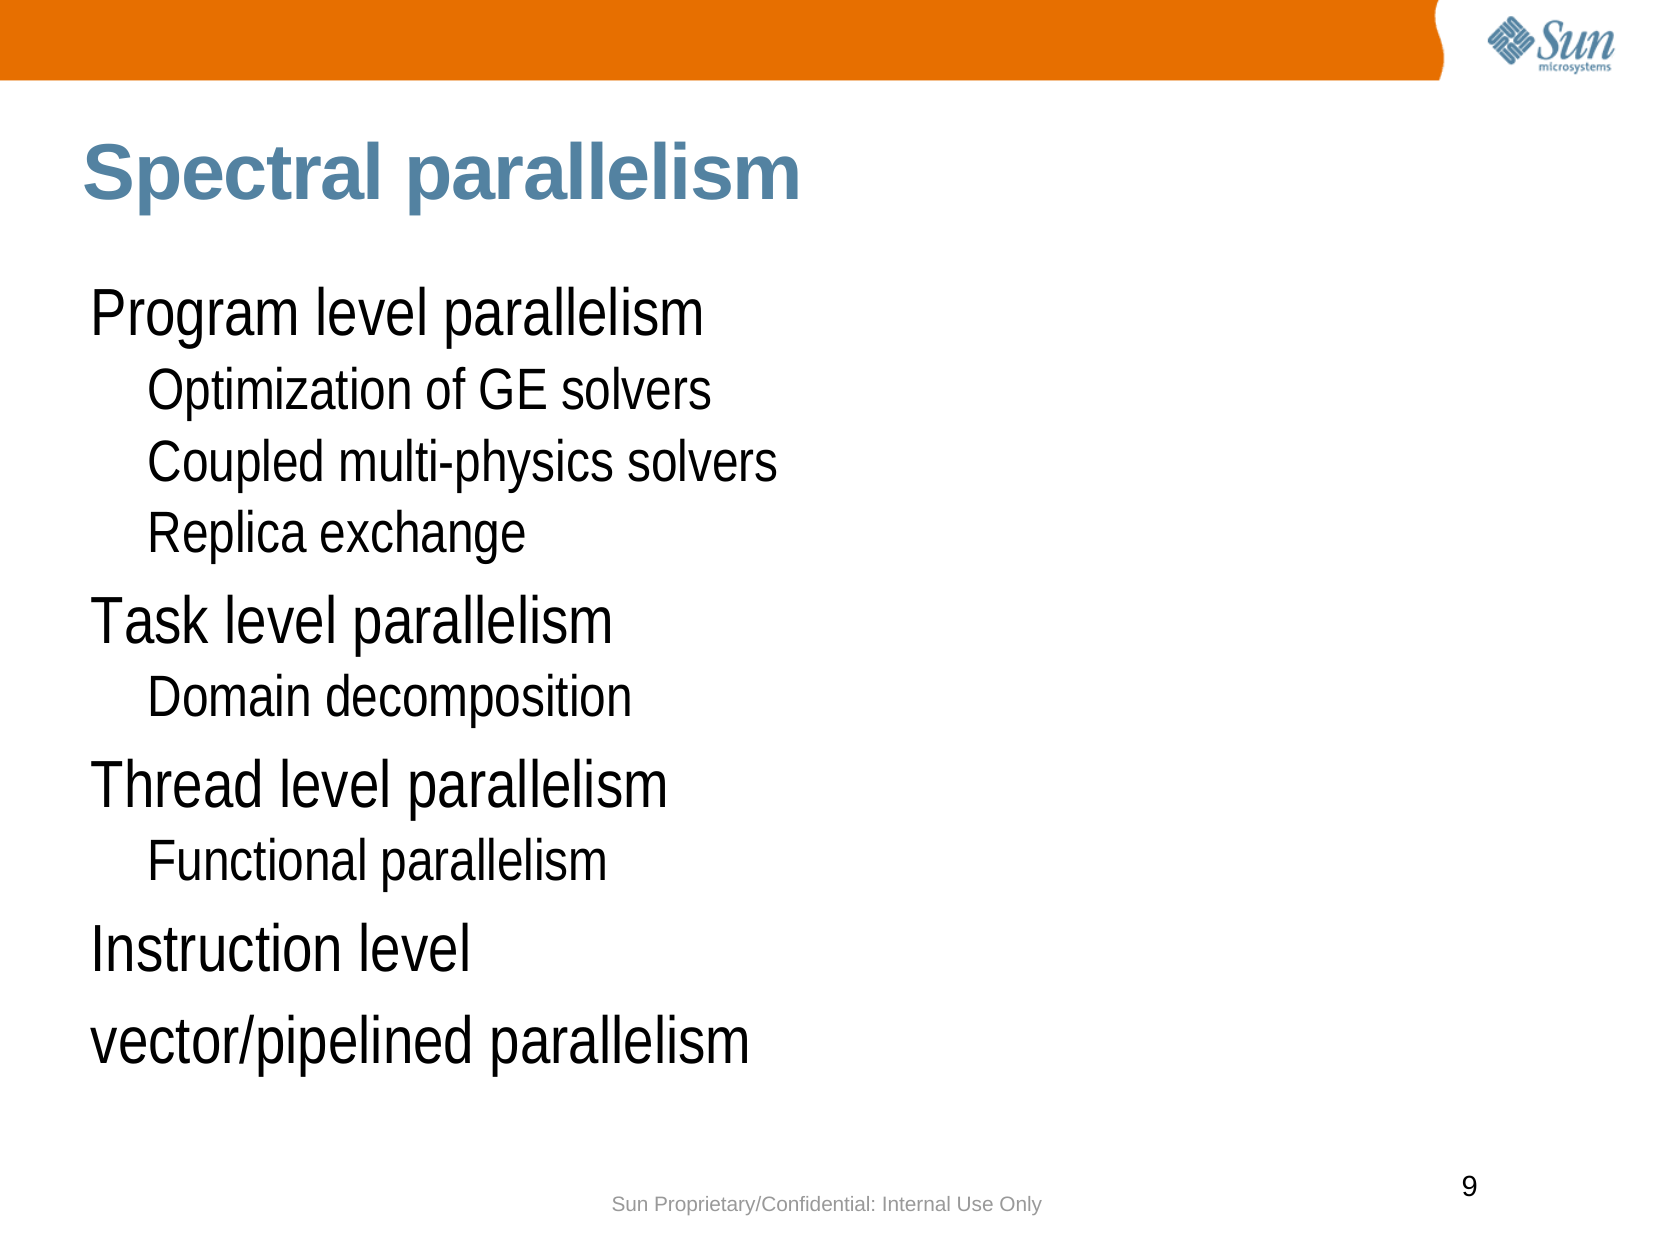

# Spectral parallelism
Program level parallelism
Optimization of GE solvers
Coupled multi-physics solvers
Replica exchange
Task level parallelism
Domain decomposition
Thread level parallelism
Functional parallelism
Instruction level
vector/pipelined parallelism